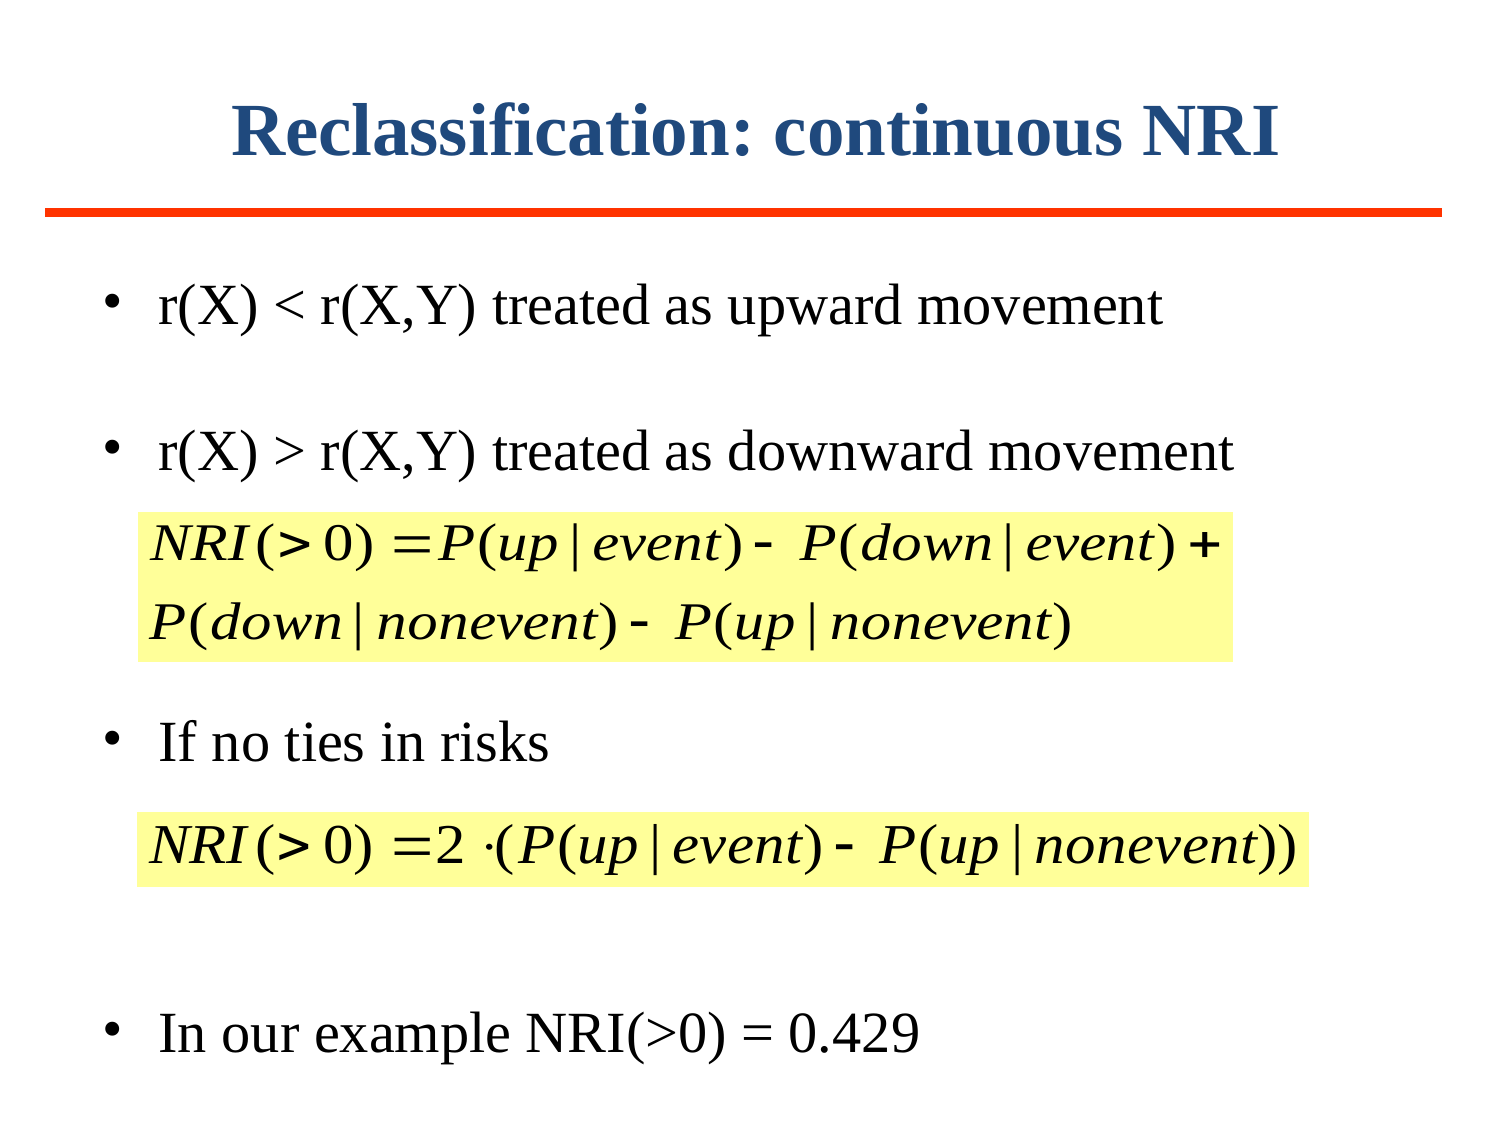

Reclassification: continuous NRI
r(X) < r(X,Y) treated as upward movement
r(X) > r(X,Y) treated as downward movement
If no ties in risks
In our example NRI(>0) = 0.429